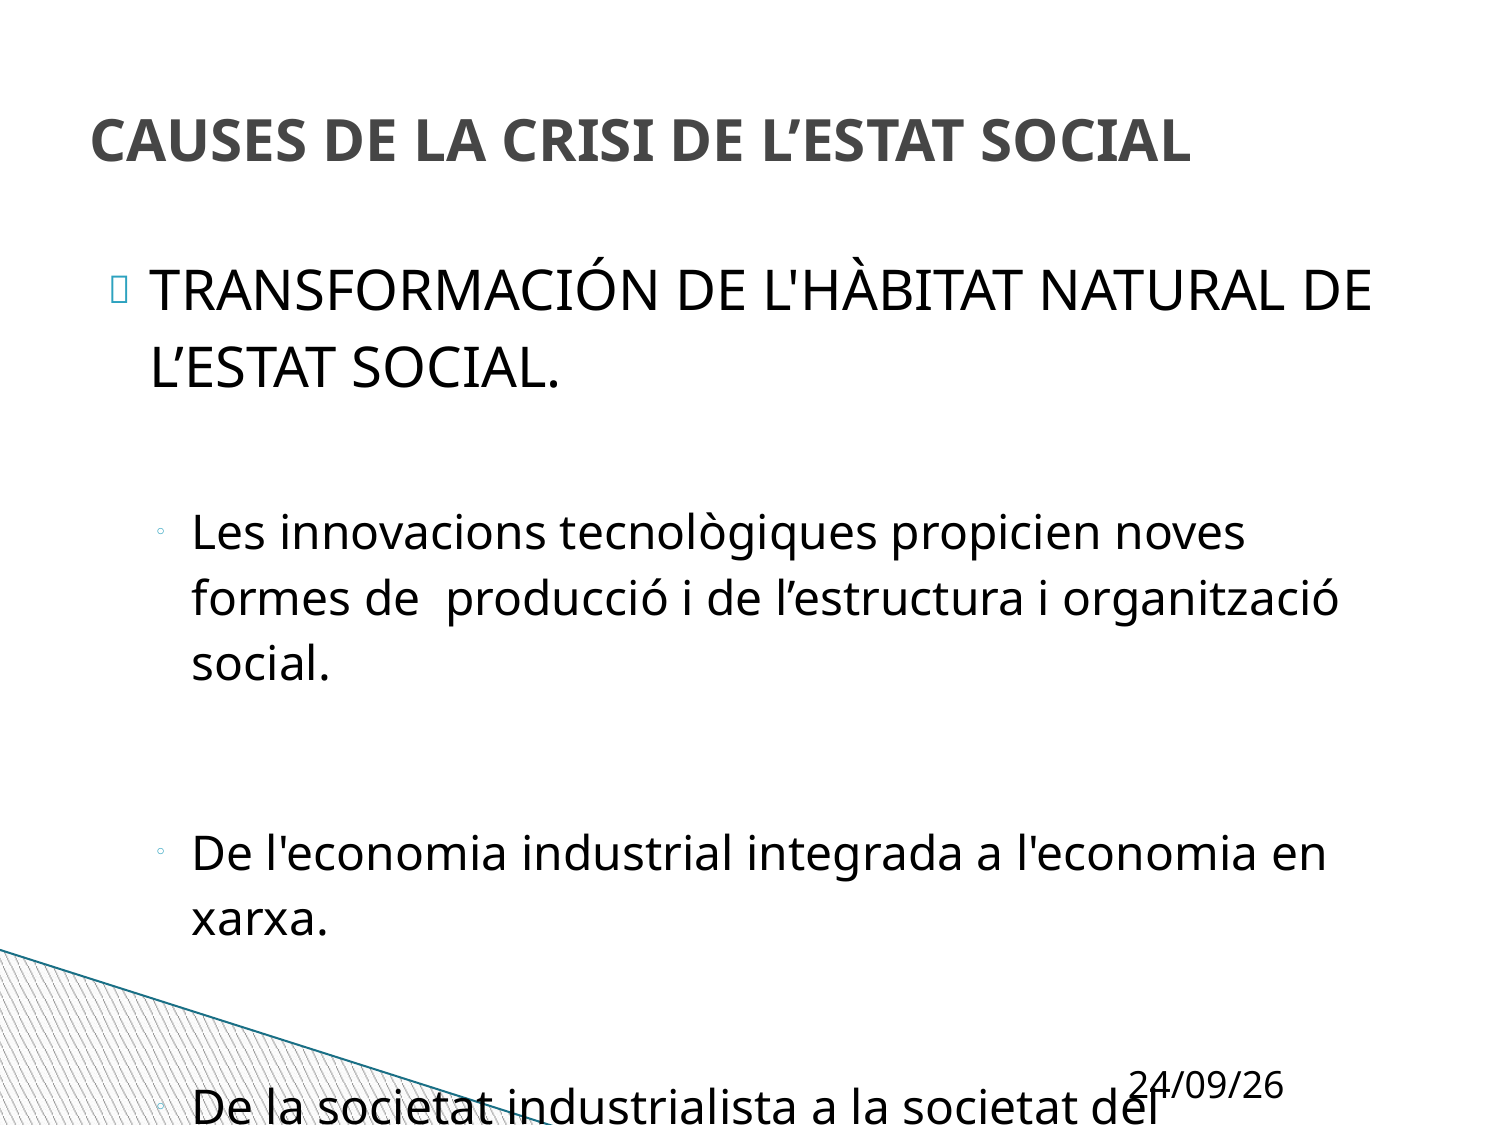

CAUSES DE LA CRISI DE L’ESTAT SOCIAL
# TRANSFORMACIÓN DE L'HÀBITAT NATURAL DE L’ESTAT SOCIAL.
Les innovacions tecnològiques propicien noves formes de producció i de l’estructura i organització social.
De l'economia industrial integrada a l'economia en xarxa.
De la societat industrialista a la societat del coneixement.
Expansió de l’espai territorial : de l’espai local al global.
Compressió de l’espai temporal : dels temps agrícoles i industrials als temps digitals.